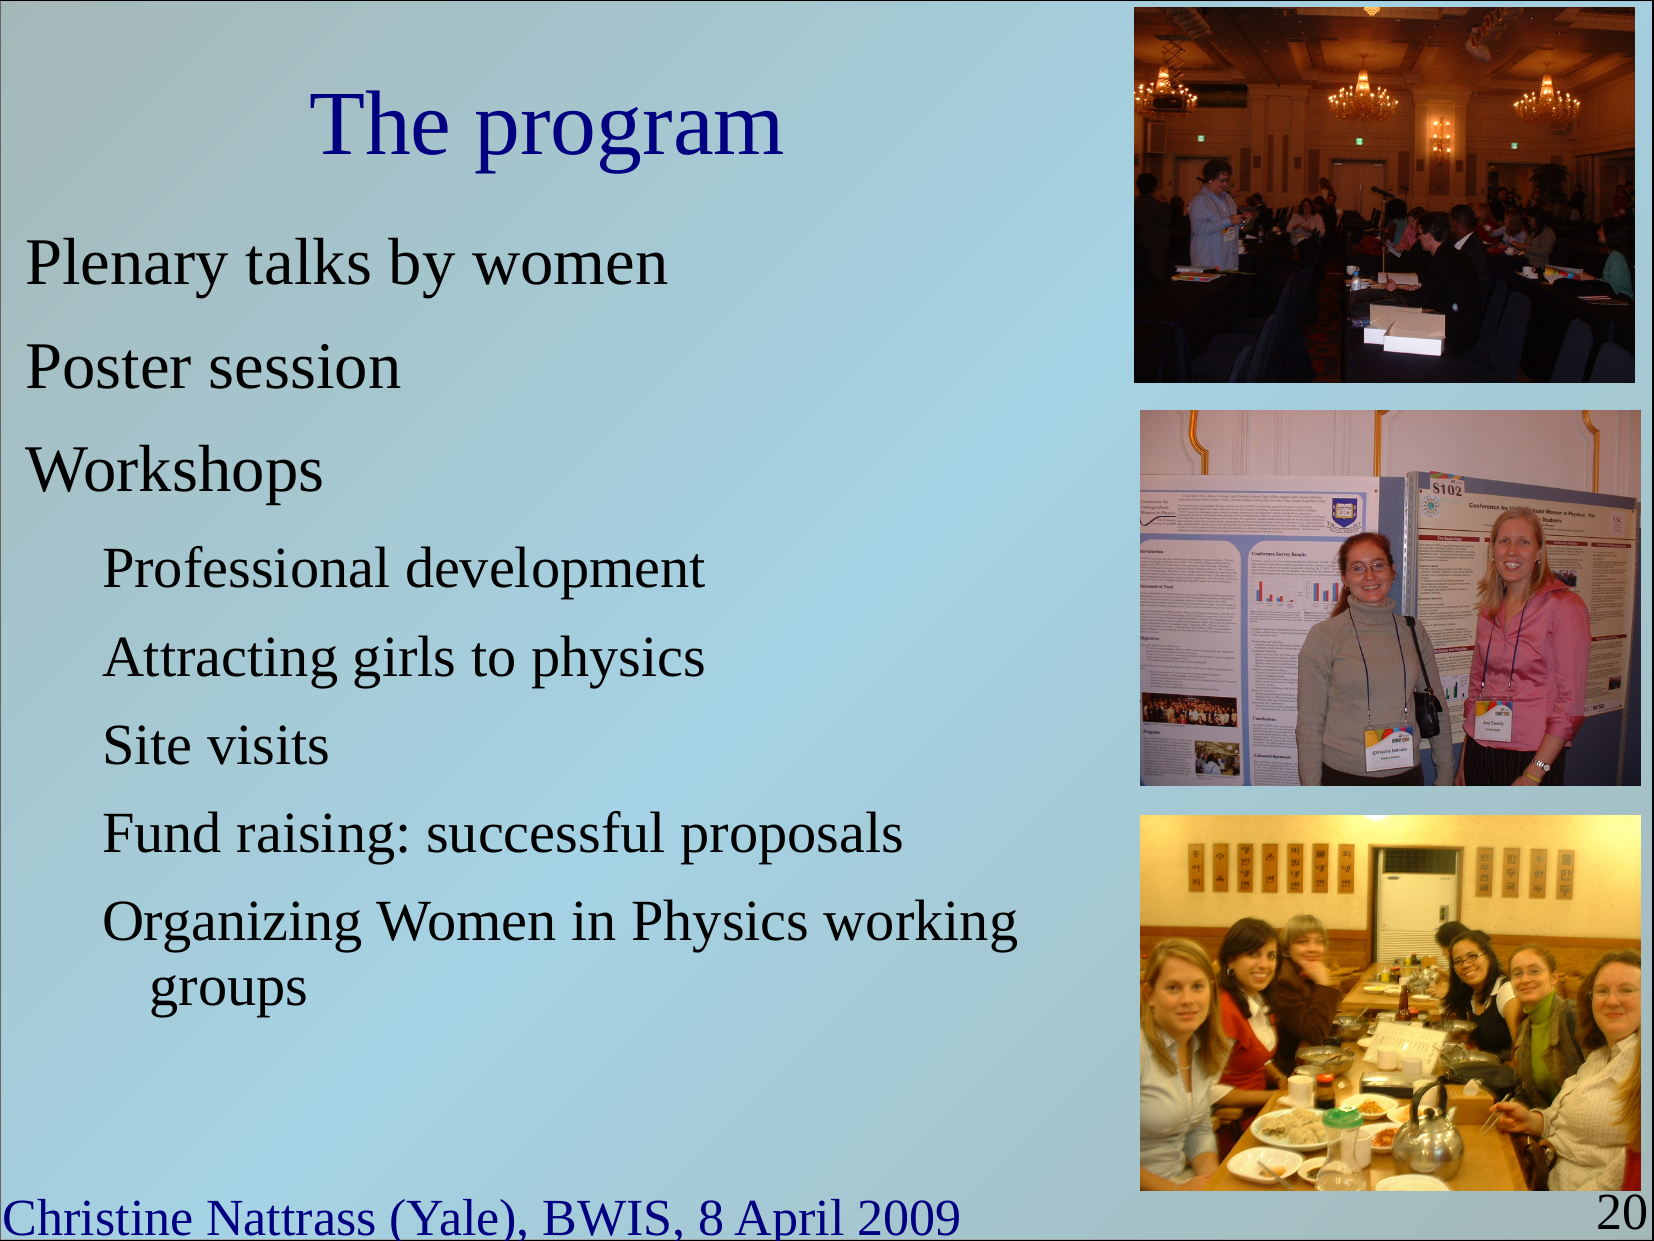

# The program
Plenary talks by women
Poster session
Workshops
Professional development
Attracting girls to physics
Site visits
Fund raising: successful proposals
Organizing Women in Physics working groups